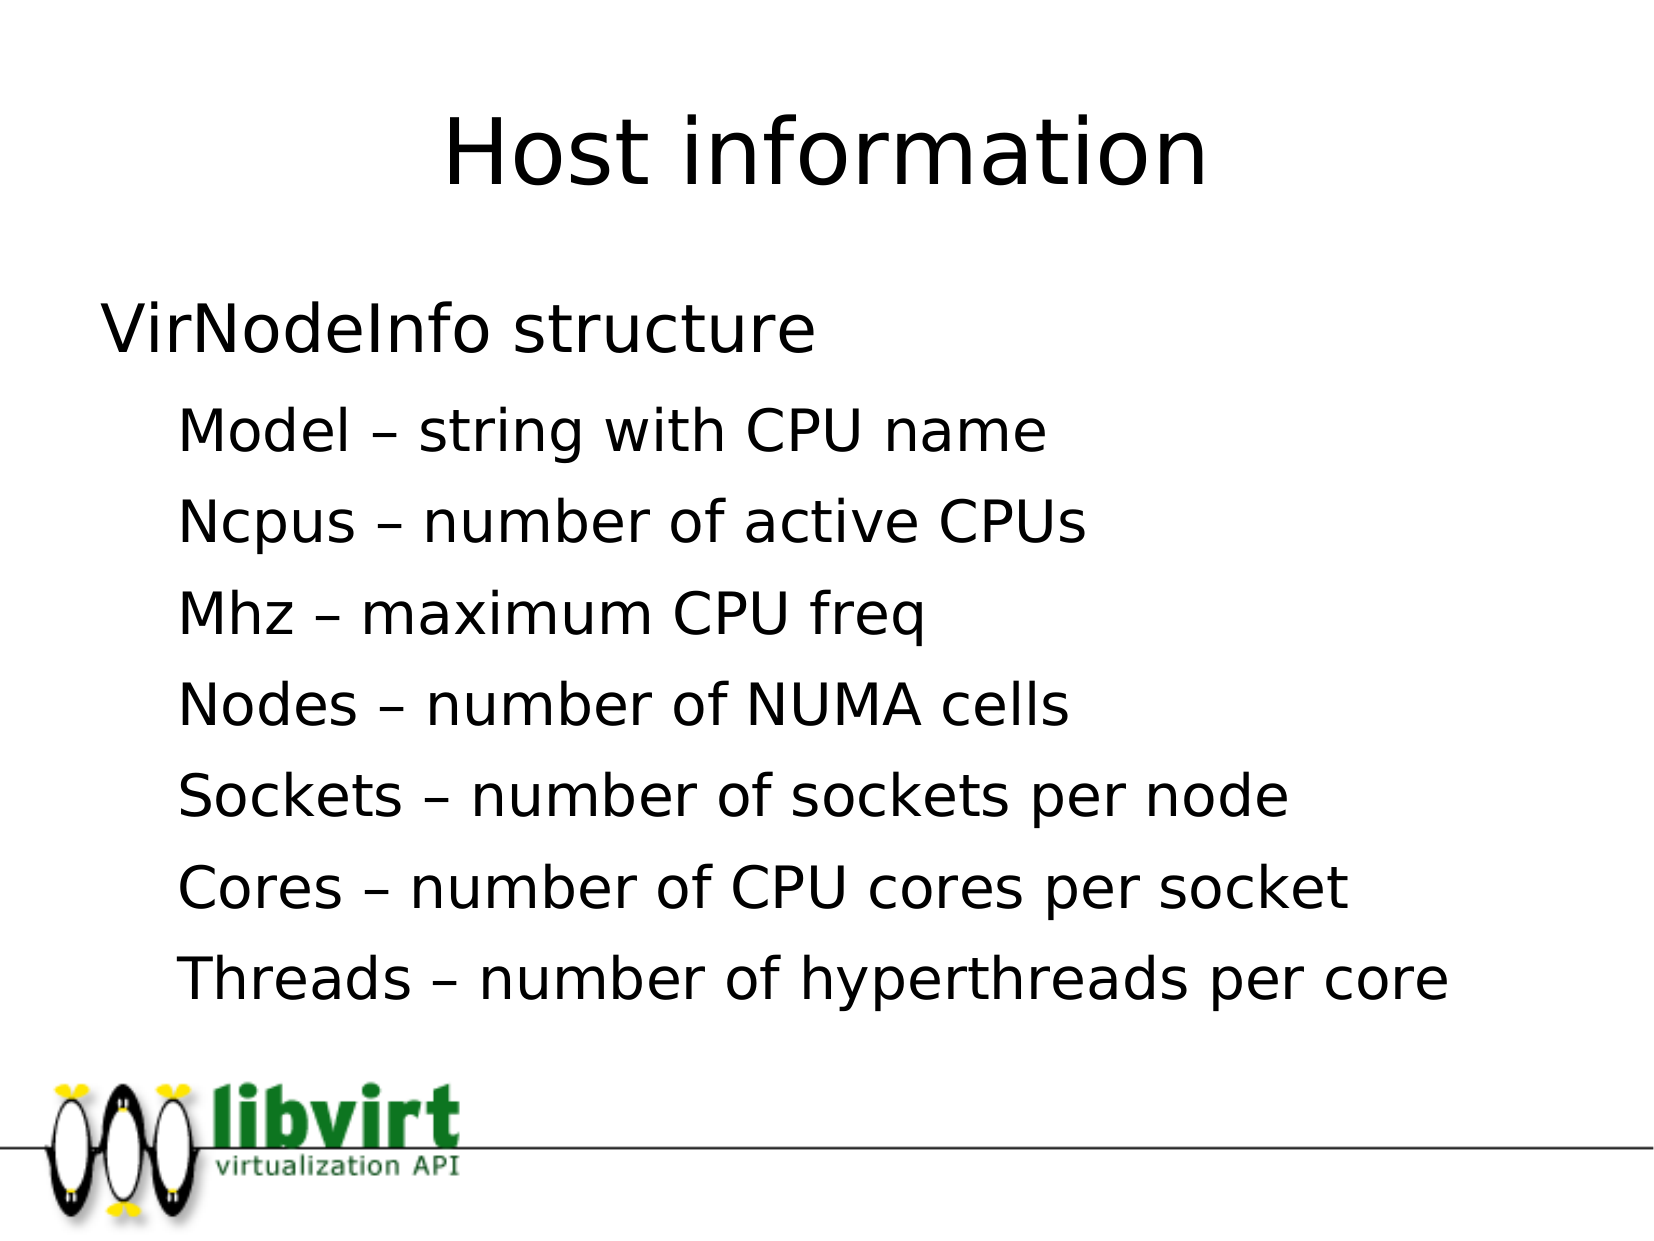

# Host information
VirNodeInfo structure
Model – string with CPU name
Ncpus – number of active CPUs
Mhz – maximum CPU freq
Nodes – number of NUMA cells
Sockets – number of sockets per node
Cores – number of CPU cores per socket
Threads – number of hyperthreads per core